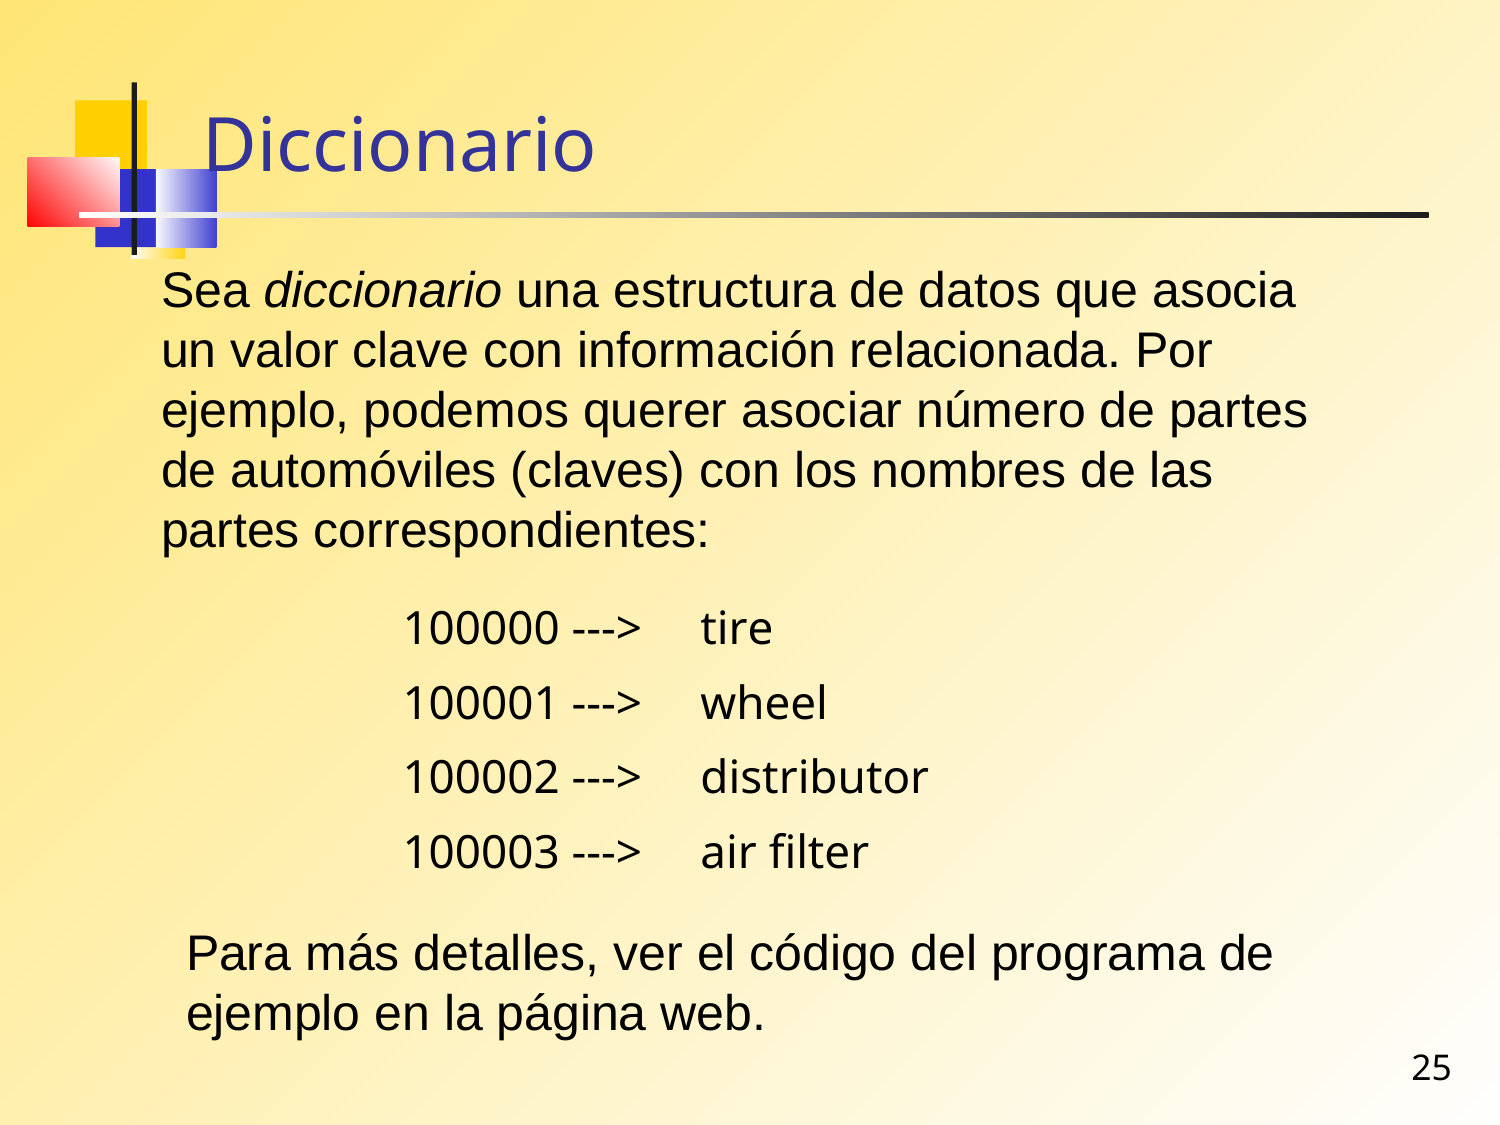

# Diccionario
Sea diccionario una estructura de datos que asocia un valor clave con información relacionada. Por ejemplo, podemos querer asociar número de partes de automóviles (claves) con los nombres de las partes correspondientes:
100000 --->	tire
100001 --->	wheel
100002 --->	distributor
100003 --->	air filter
Para más detalles, ver el código del programa de ejemplo en la página web.
25